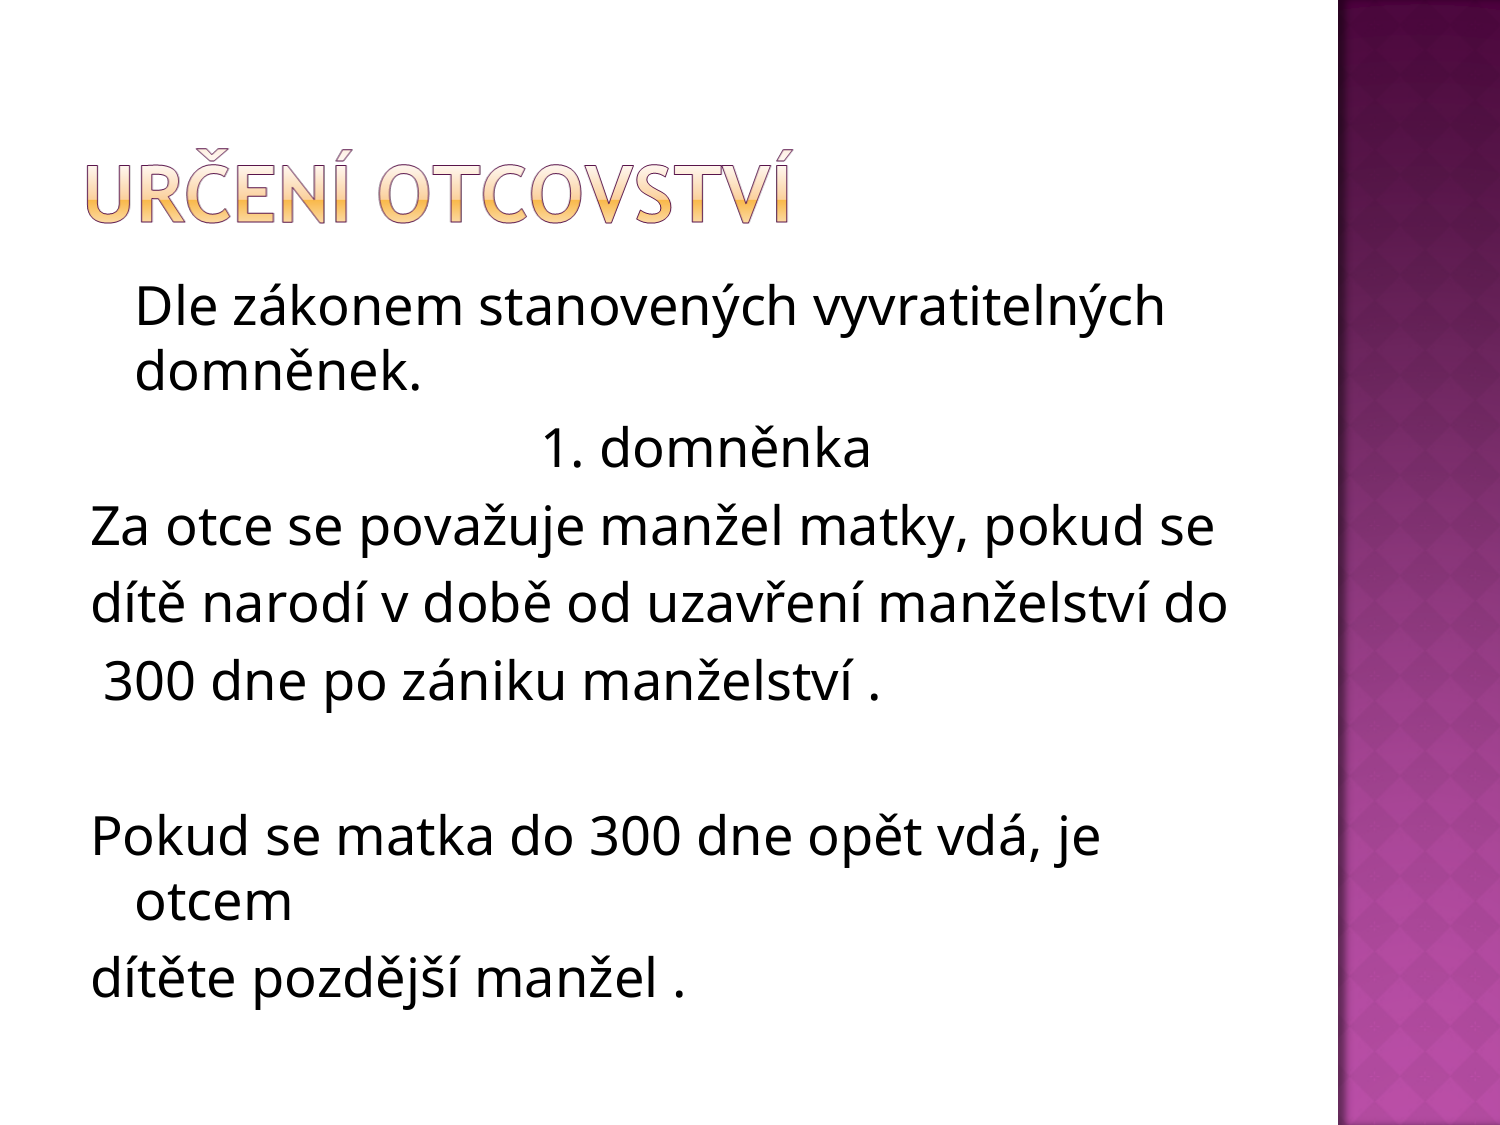

# Dle zákonem stanovených vyvratitelných domněnek.
				1. domněnka
Za otce se považuje manžel matky, pokud se
dítě narodí v době od uzavření manželství do
 300 dne po zániku manželství .
Pokud se matka do 300 dne opět vdá, je otcem
dítěte pozdější manžel .